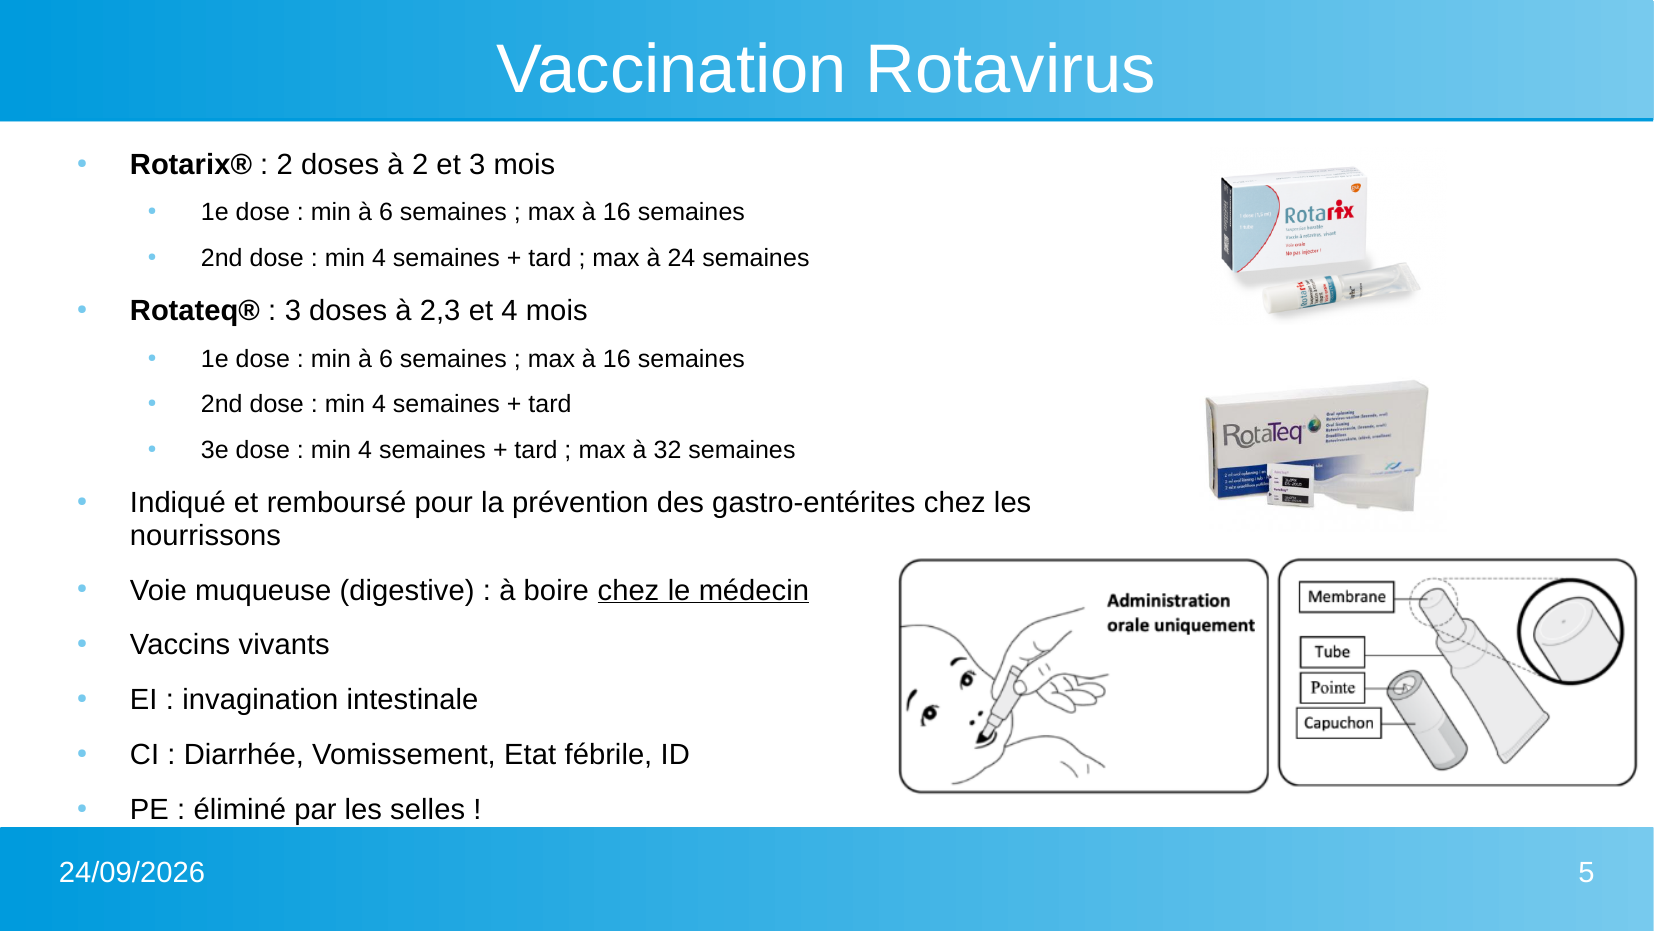

# Vaccination Rotavirus
Rotarix® : 2 doses à 2 et 3 mois
1e dose : min à 6 semaines ; max à 16 semaines
2nd dose : min 4 semaines + tard ; max à 24 semaines
Rotateq® : 3 doses à 2,3 et 4 mois
1e dose : min à 6 semaines ; max à 16 semaines
2nd dose : min 4 semaines + tard
3e dose : min 4 semaines + tard ; max à 32 semaines
Indiqué et remboursé pour la prévention des gastro-entérites chez les nourrissons
Voie muqueuse (digestive) : à boire chez le médecin
Vaccins vivants
EI : invagination intestinale
CI : Diarrhée, Vomissement, Etat fébrile, ID
PE : éliminé par les selles !
5